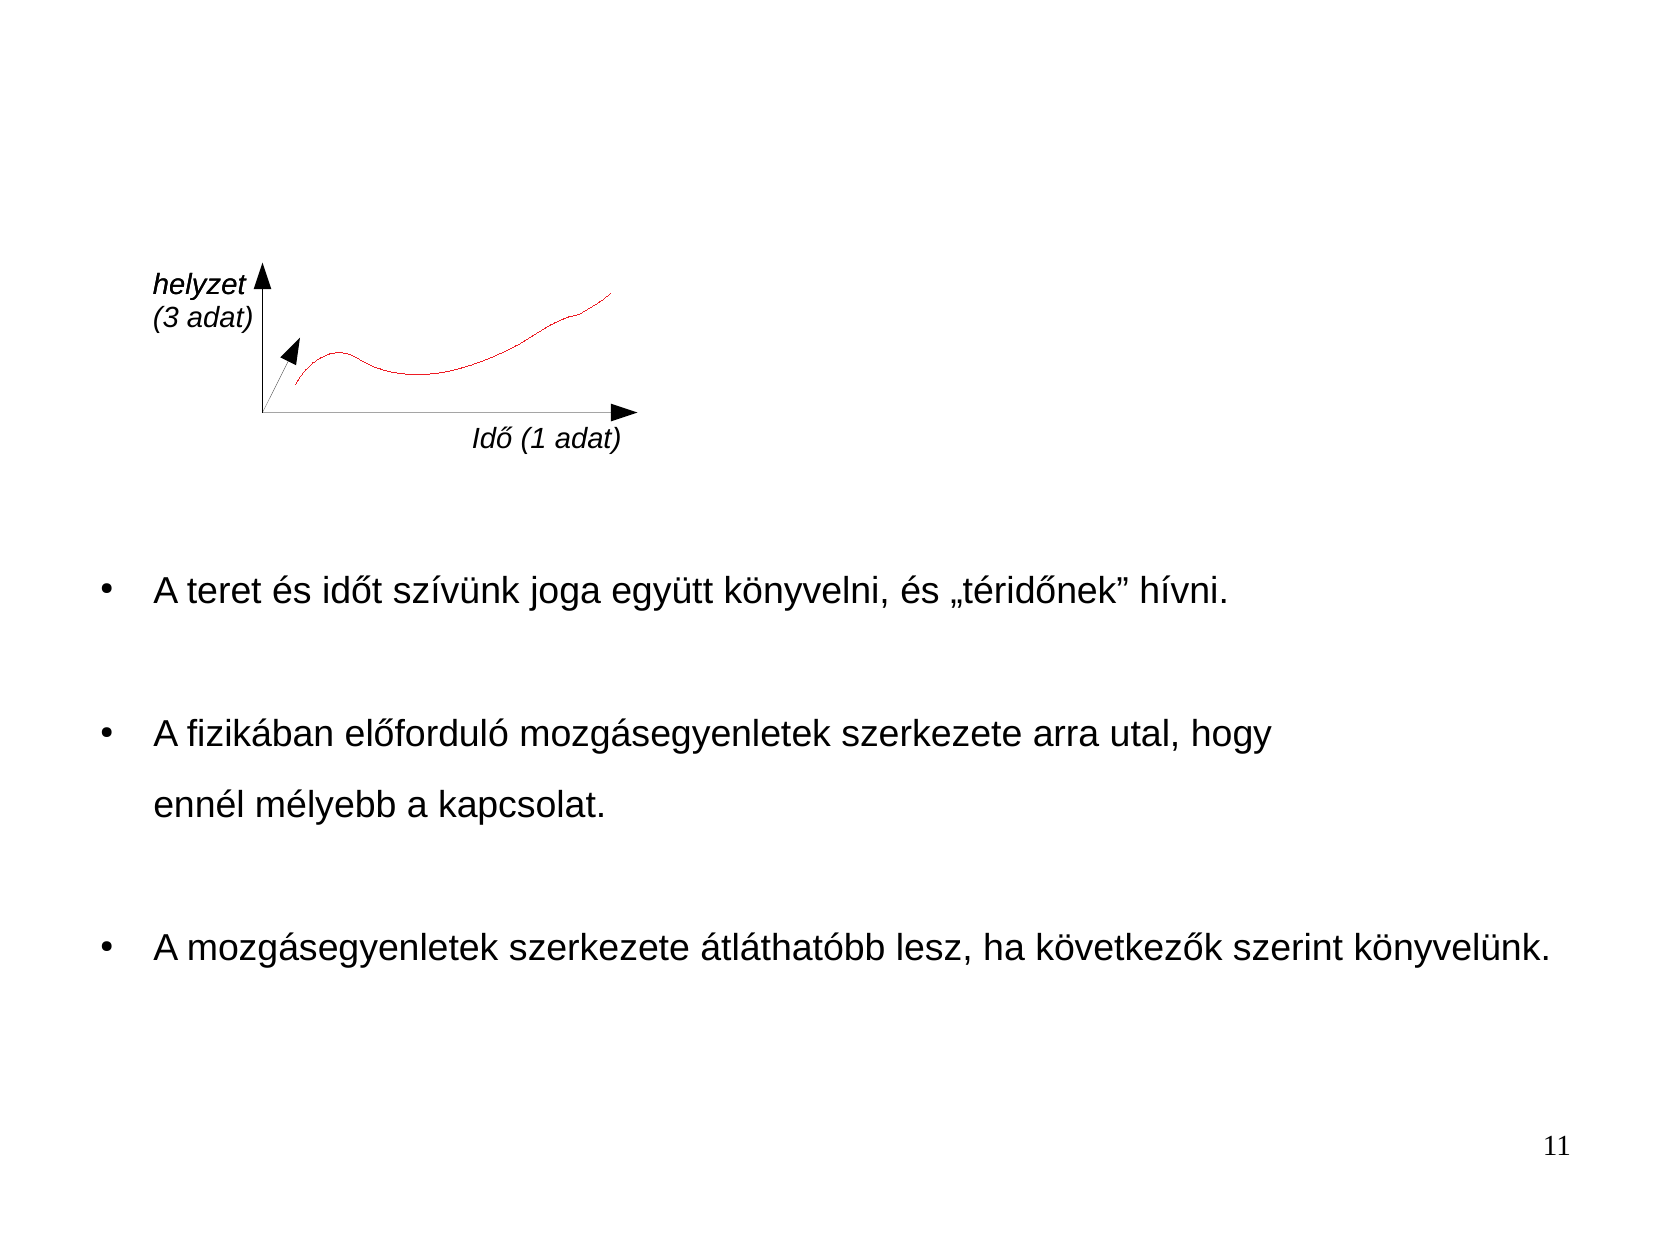

# A teret és időt szívünk joga együtt könyvelni, és „téridőnek” hívni.
A fizikában előforduló mozgásegyenletek szerkezete arra utal, hogy
ennél mélyebb a kapcsolat.
A mozgásegyenletek szerkezete átláthatóbb lesz, ha következők szerint könyvelünk.
helyzet
(3 adat)
helyzet
Idő (1 adat)
11